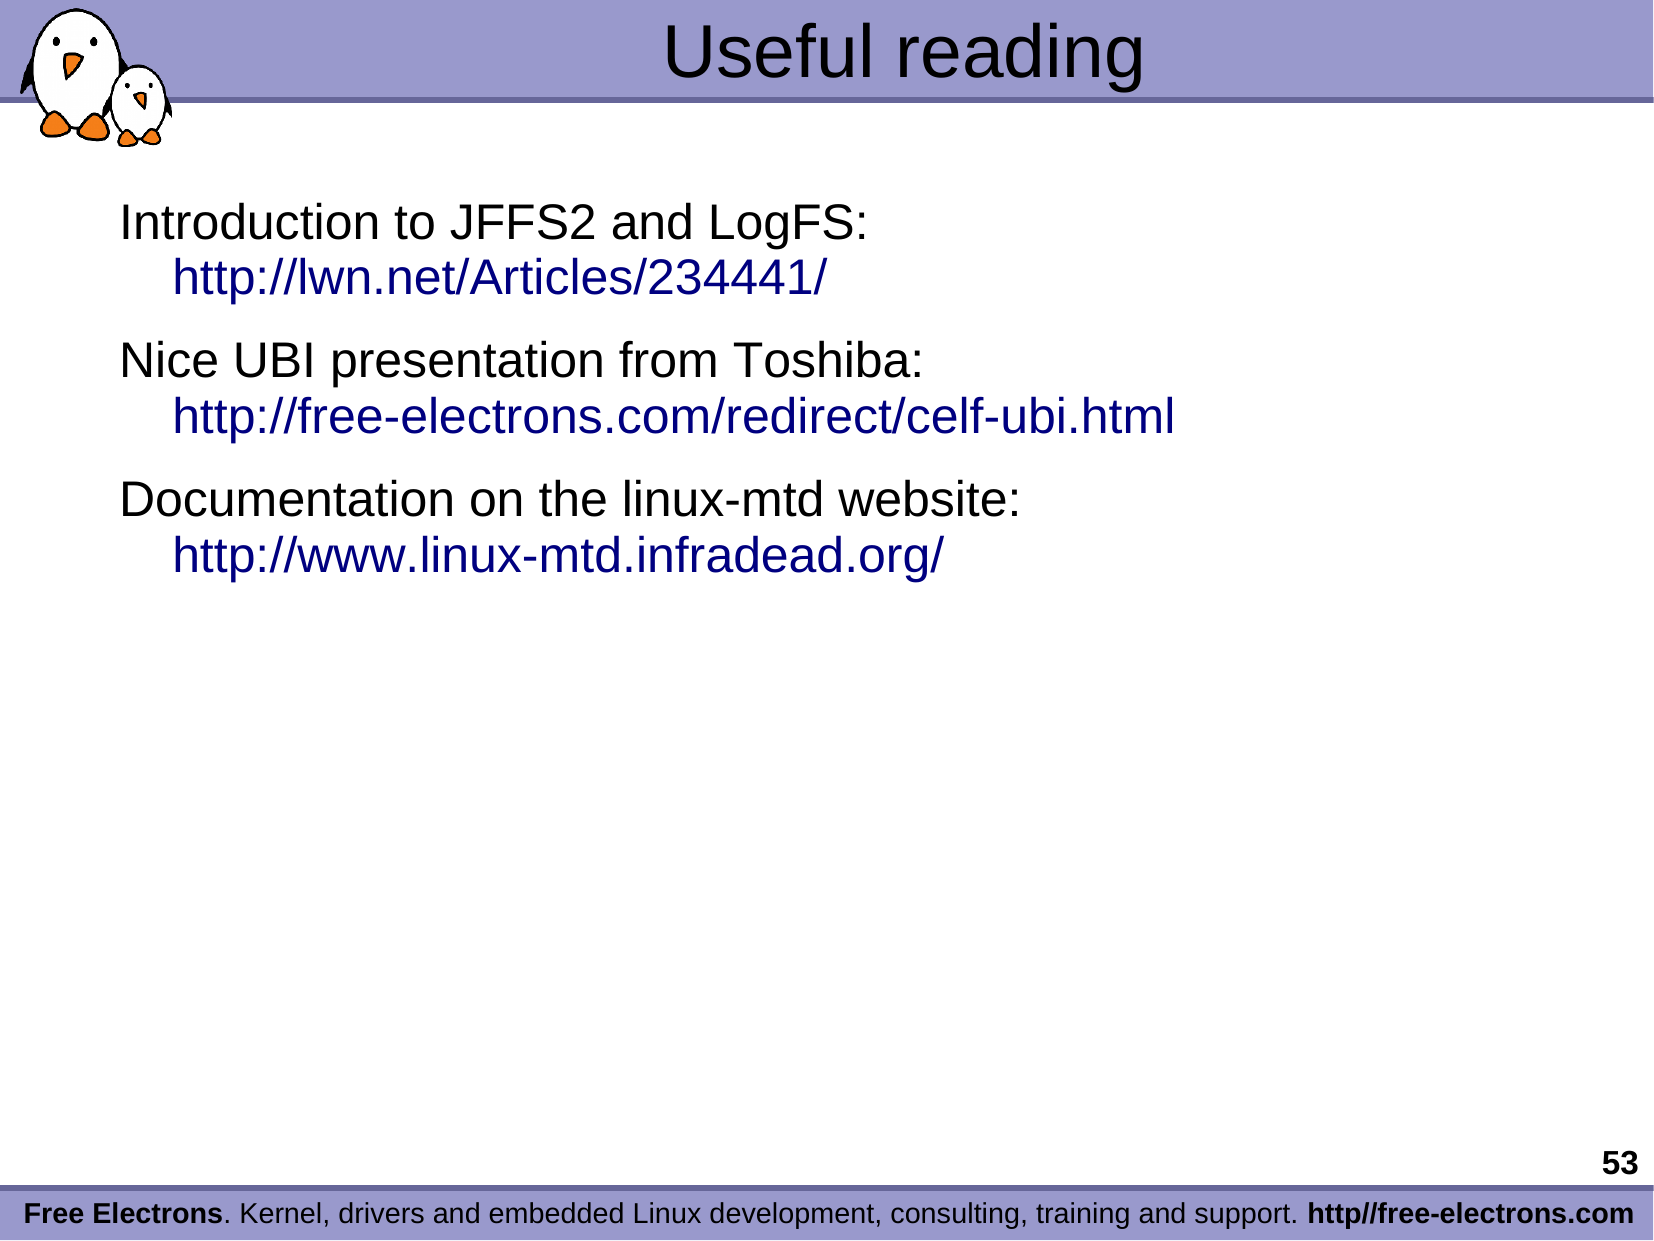

# Useful reading
Introduction to JFFS2 and LogFS:
http://lwn.net/Articles/234441/
Nice UBI presentation from Toshiba:
http://free-electrons.com/redirect/celf-ubi.html
Documentation on the linux-mtd website:
http://www.linux-mtd.infradead.org/